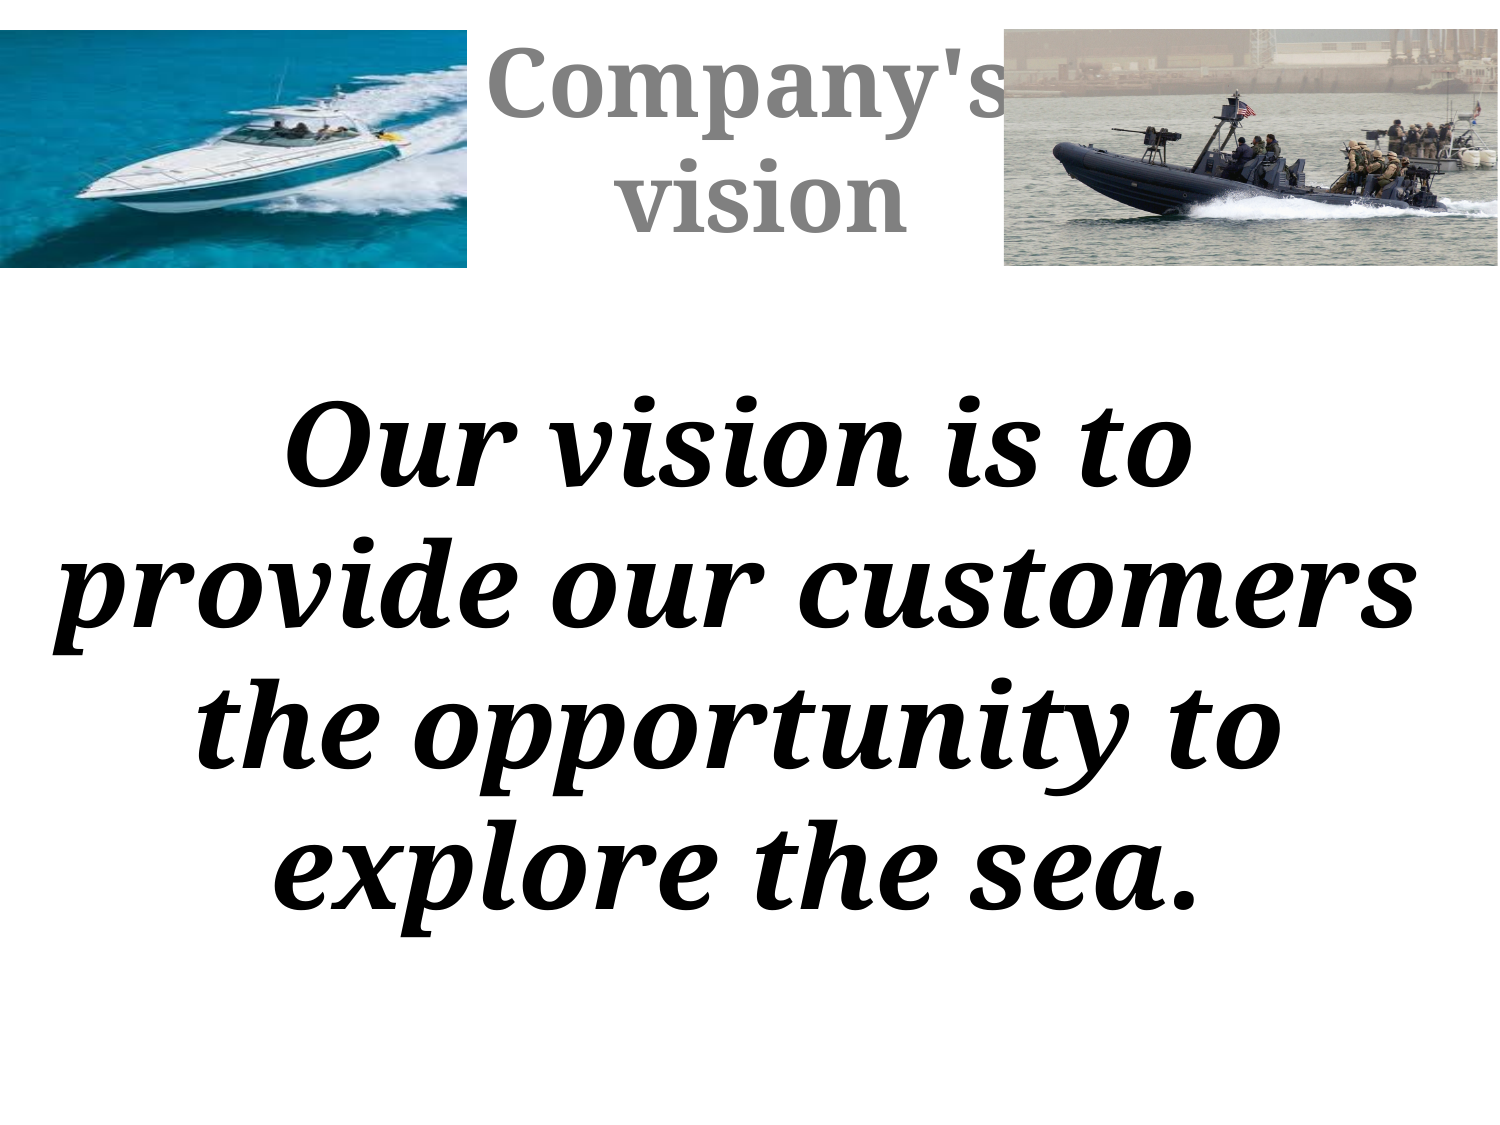

Company's
 vision
# Our vision is to provide our customers the opportunity to explore the sea.